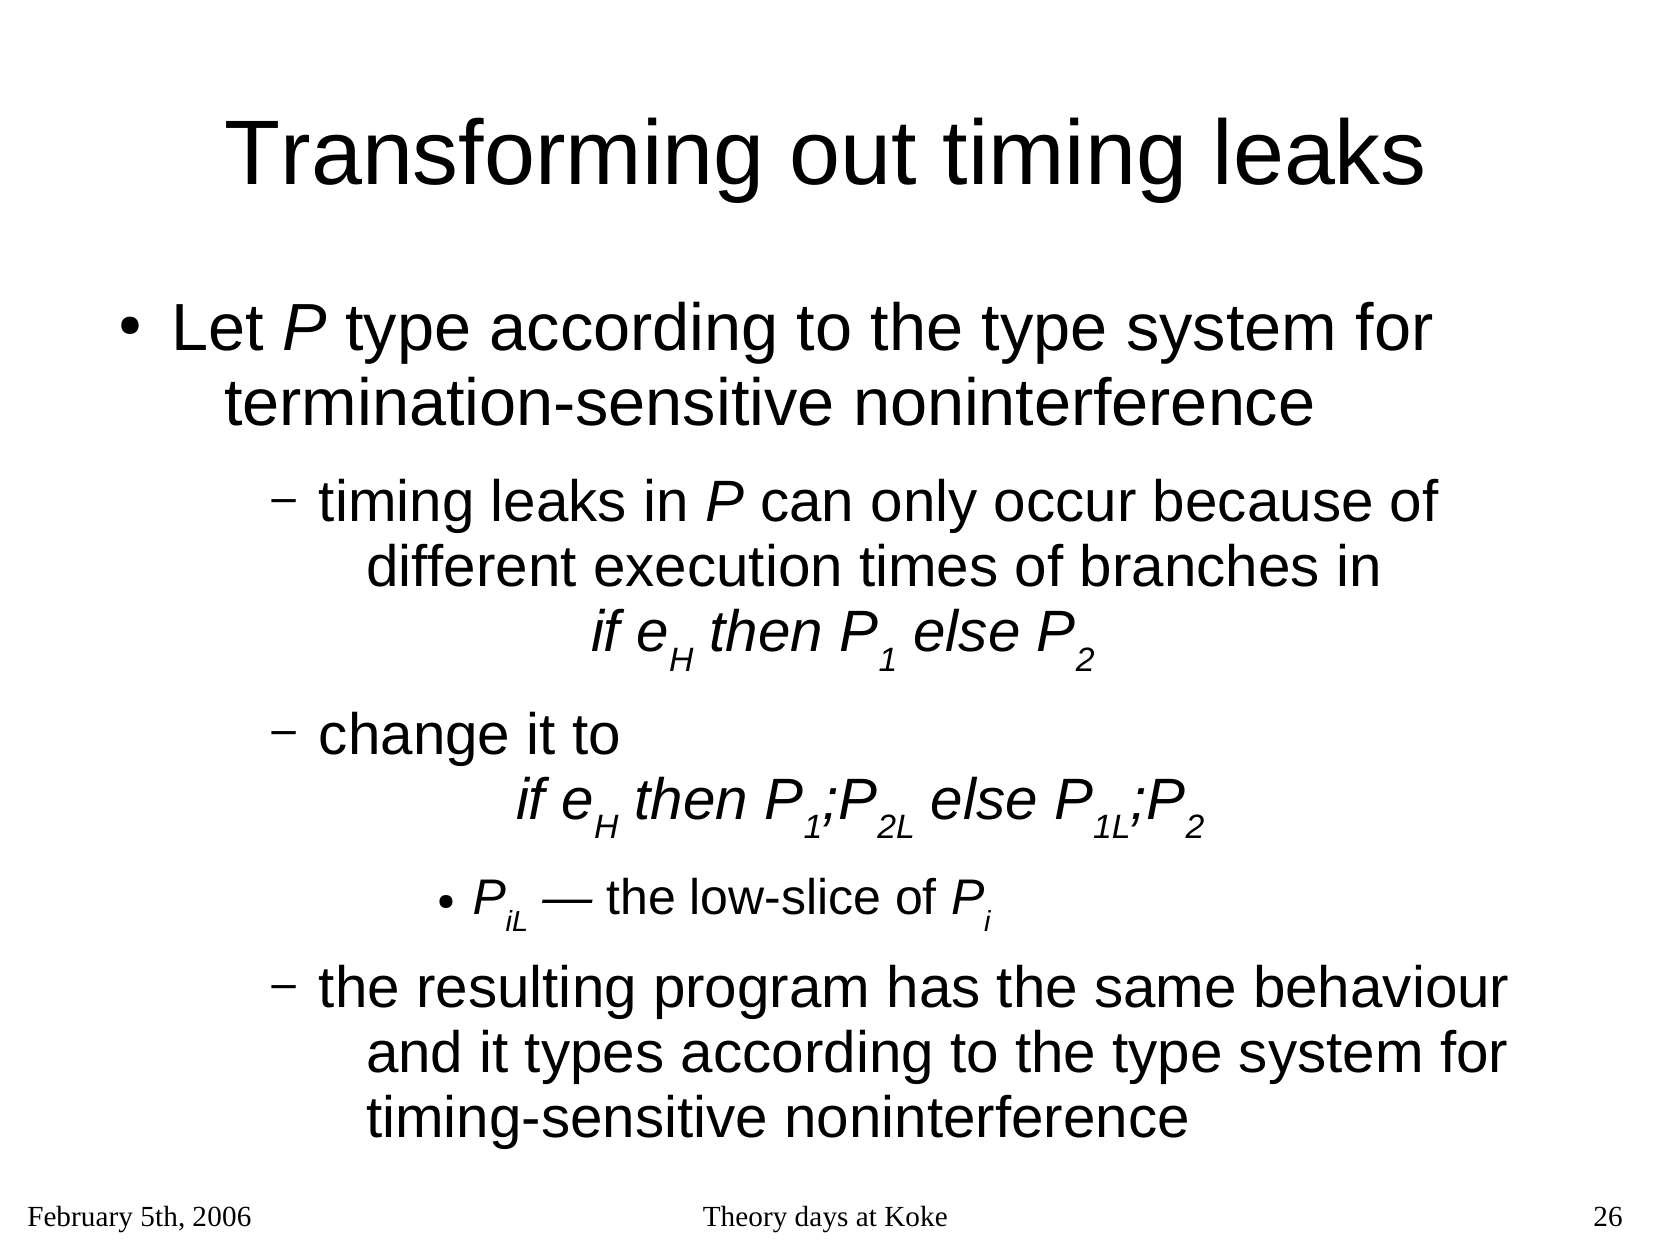

# Transforming out timing leaks
Let P type according to the type system for termination-sensitive noninterference
timing leaks in P can only occur because of different execution times of branches in						if eH then P1 else P2
change it to															if eH then P1;P2L else P1L;P2
PiL — the low-slice of Pi
the resulting program has the same behaviour and it types according to the type system for timing-sensitive noninterference
February 5th, 2006
Theory days at Koke
26